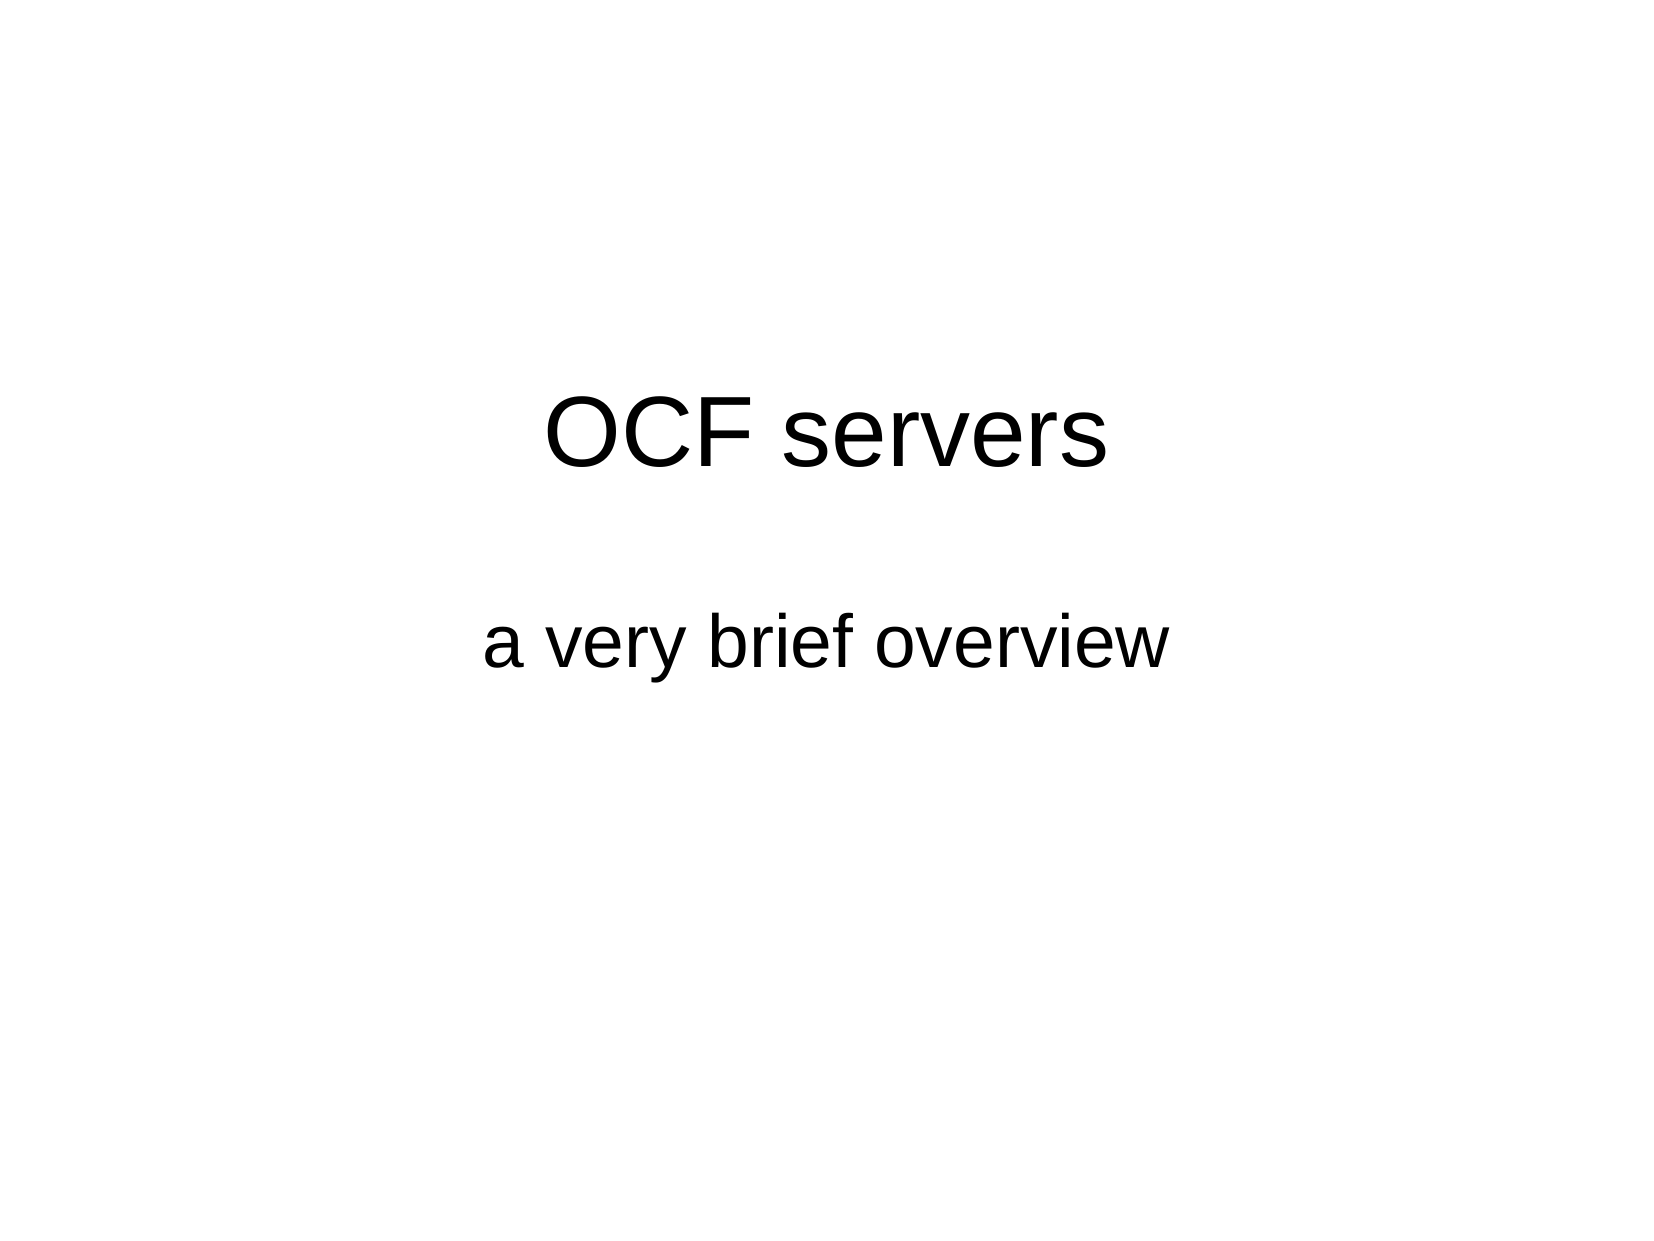

# OCF servers
a very brief overview